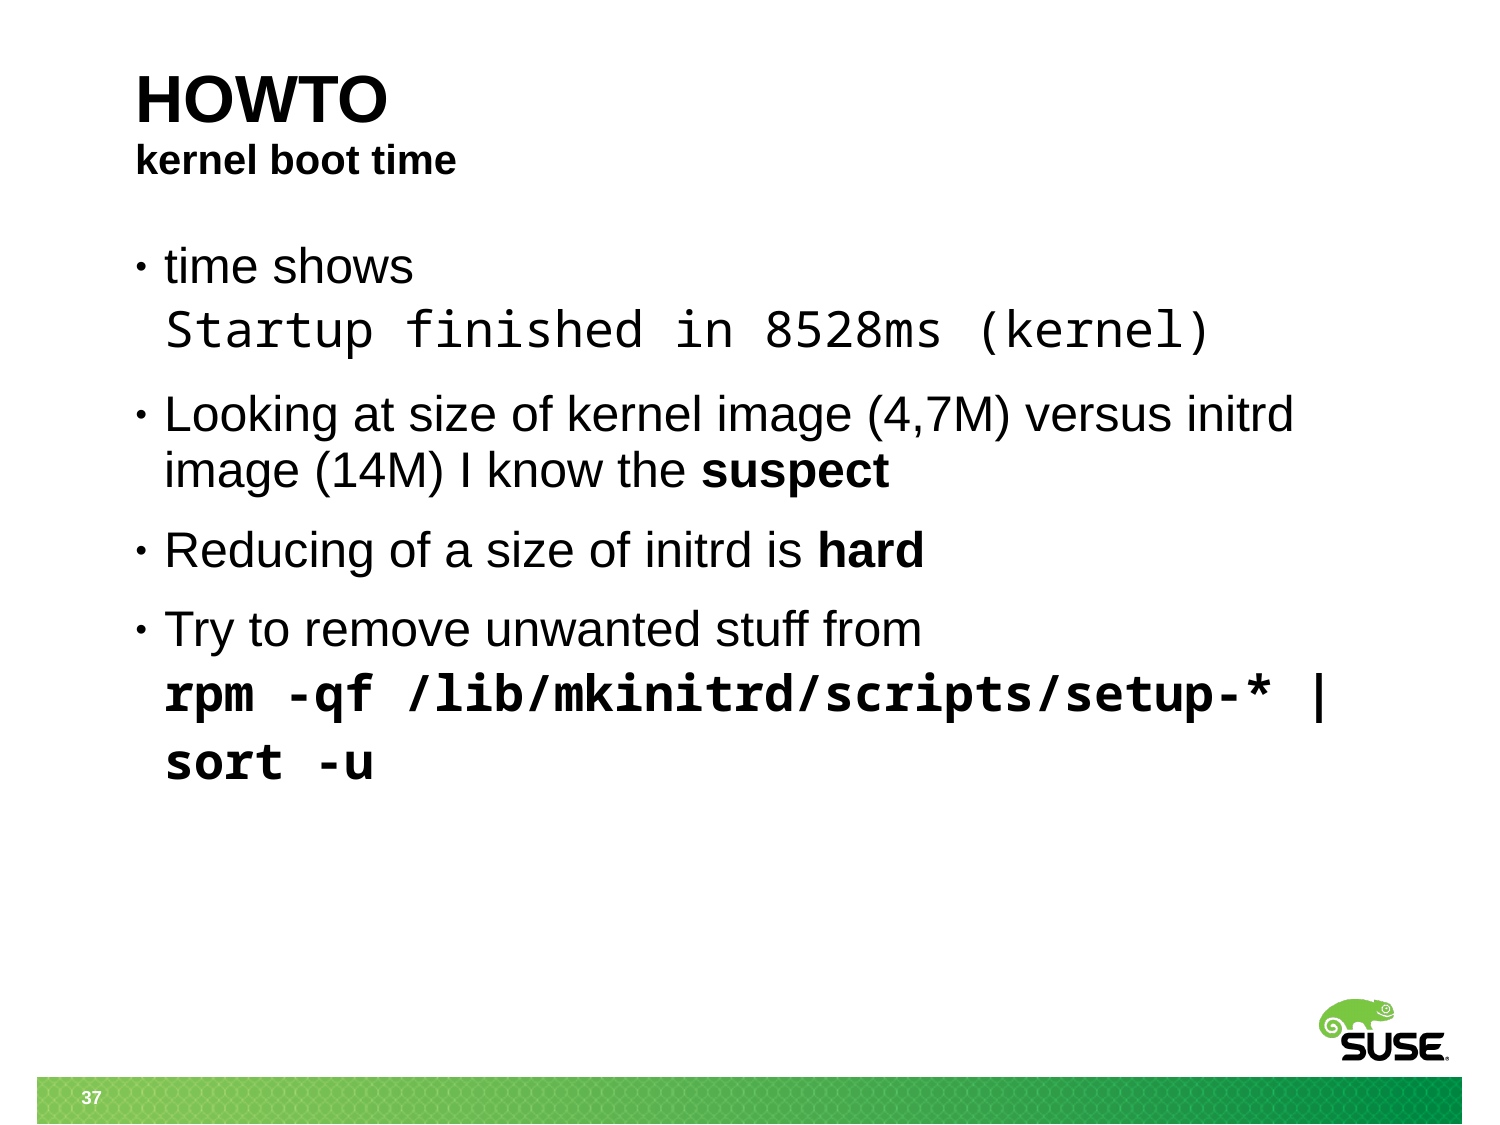

# HOWTO kernel boot time
time shows
Startup finished in 8528ms (kernel)
Looking at size of kernel image (4,7M) versus initrd image (14M) I know the suspect
Reducing of a size of initrd is hard
Try to remove unwanted stuff from
rpm -qf /lib/mkinitrd/scripts/setup-* | sort -u